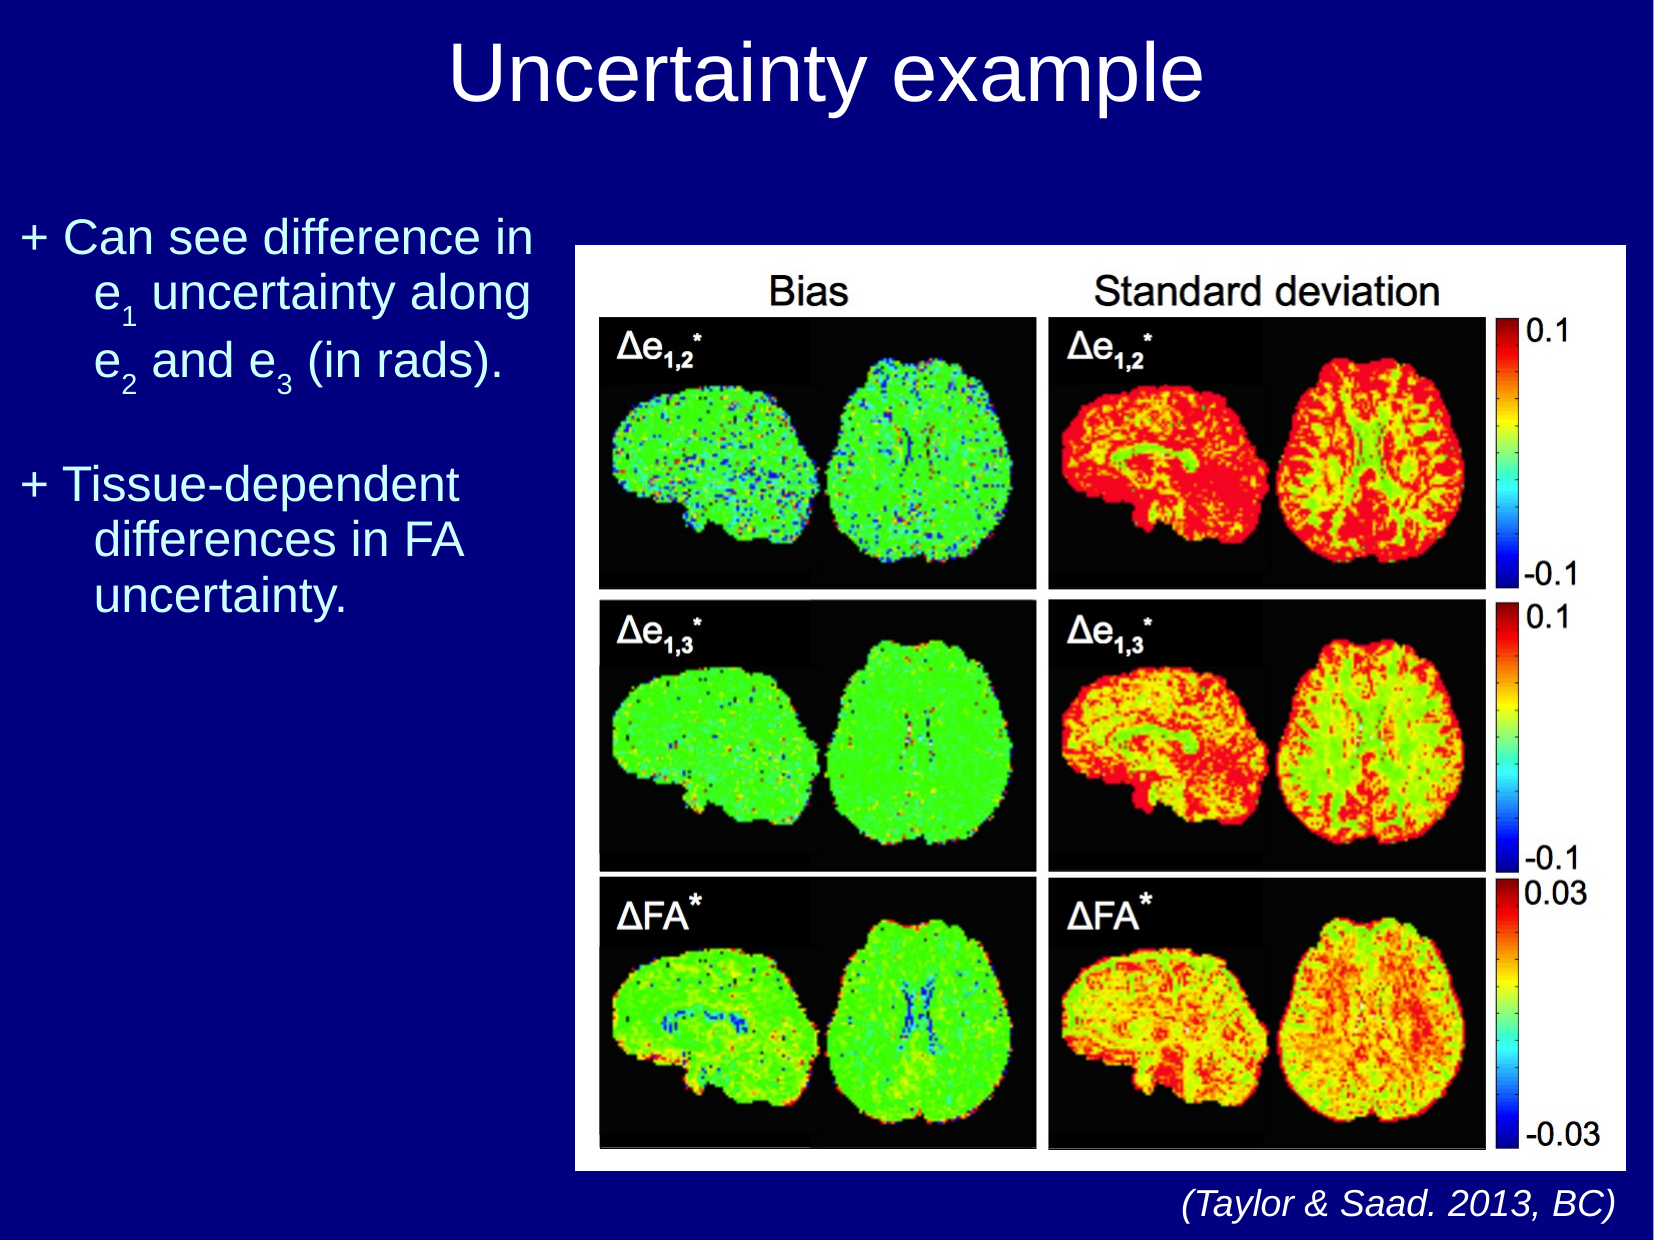

# Uncertainty example
+ Can see difference in
	e1 uncertainty along
	e2 and e3 (in rads).
+ Tissue-dependent
	differences in FA
	uncertainty.
(Taylor & Saad. 2013, BC)